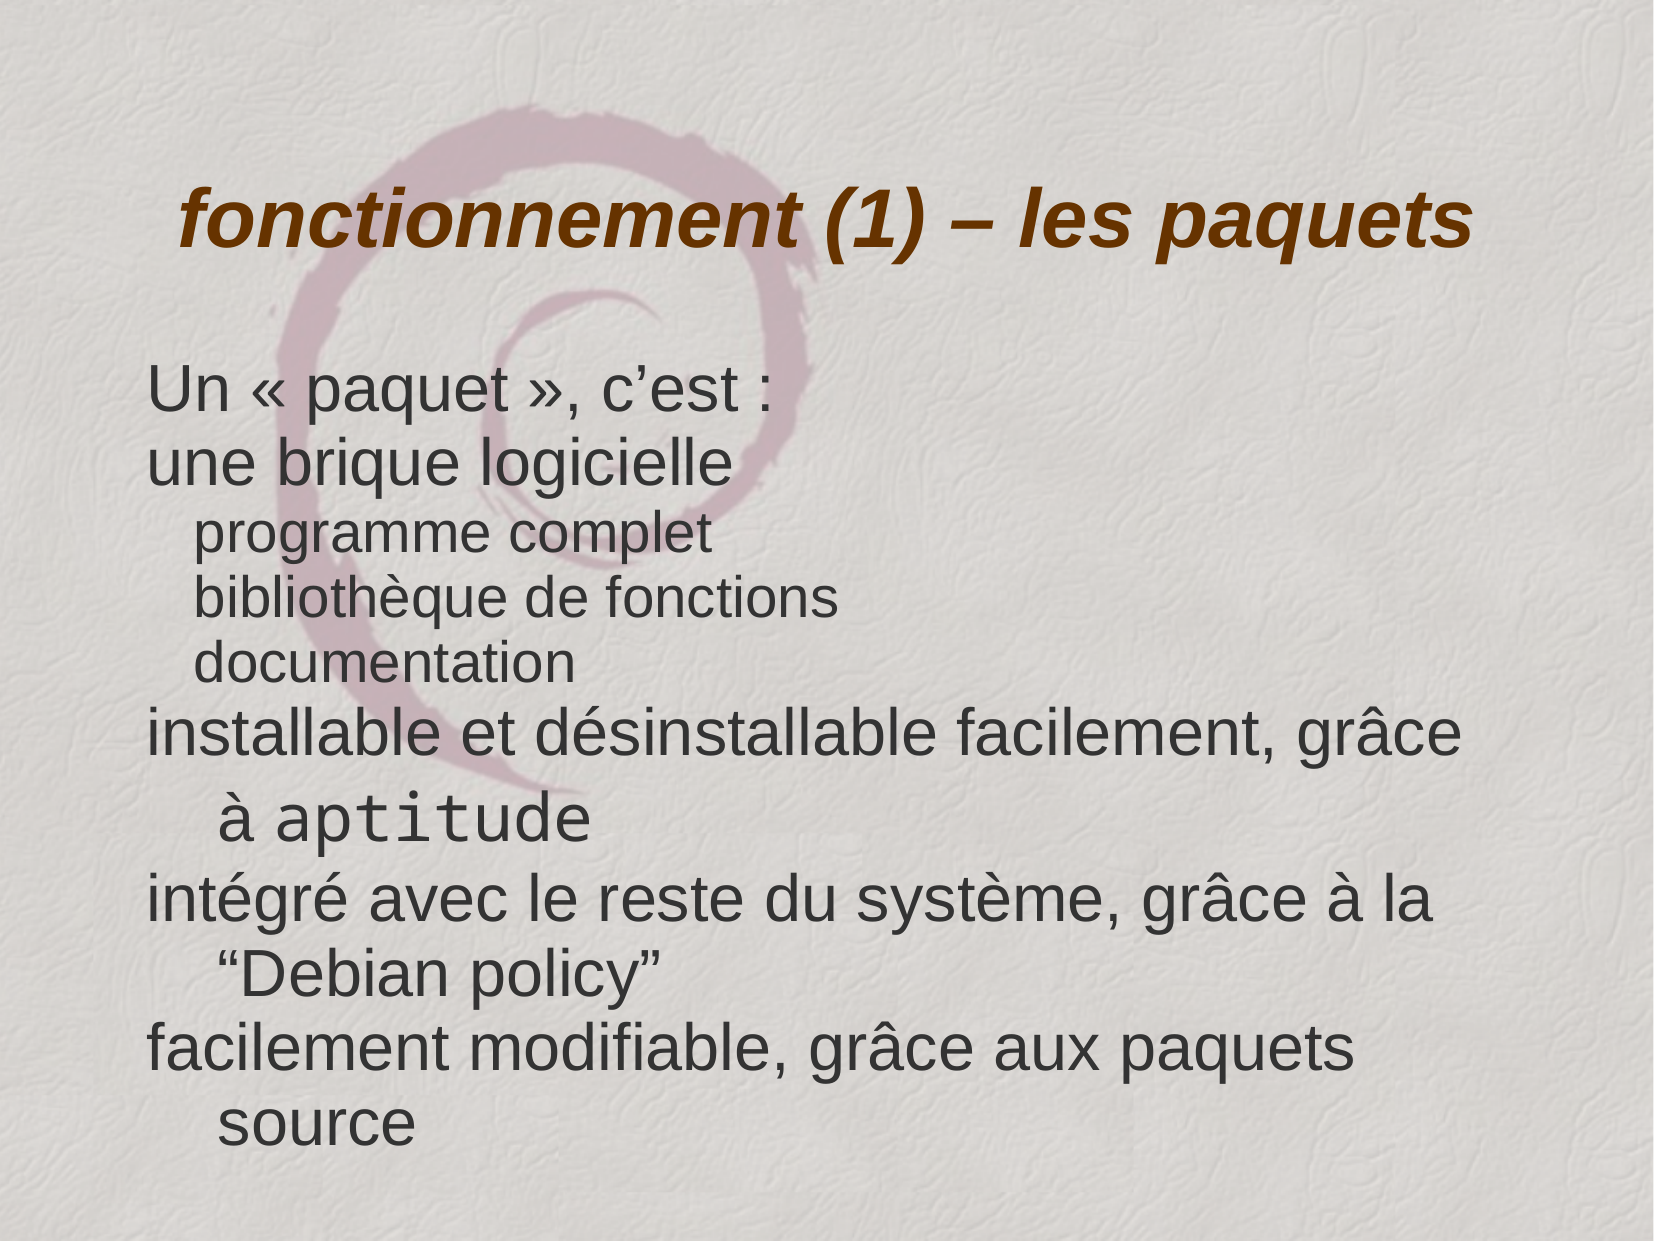

# fonctionnement (1) – les paquets
Un « paquet », c’est :
une brique logicielle
programme complet
bibliothèque de fonctions
documentation
installable et désinstallable facilement, grâce à aptitude
intégré avec le reste du système, grâce à la “Debian policy”
facilement modifiable, grâce aux paquets source